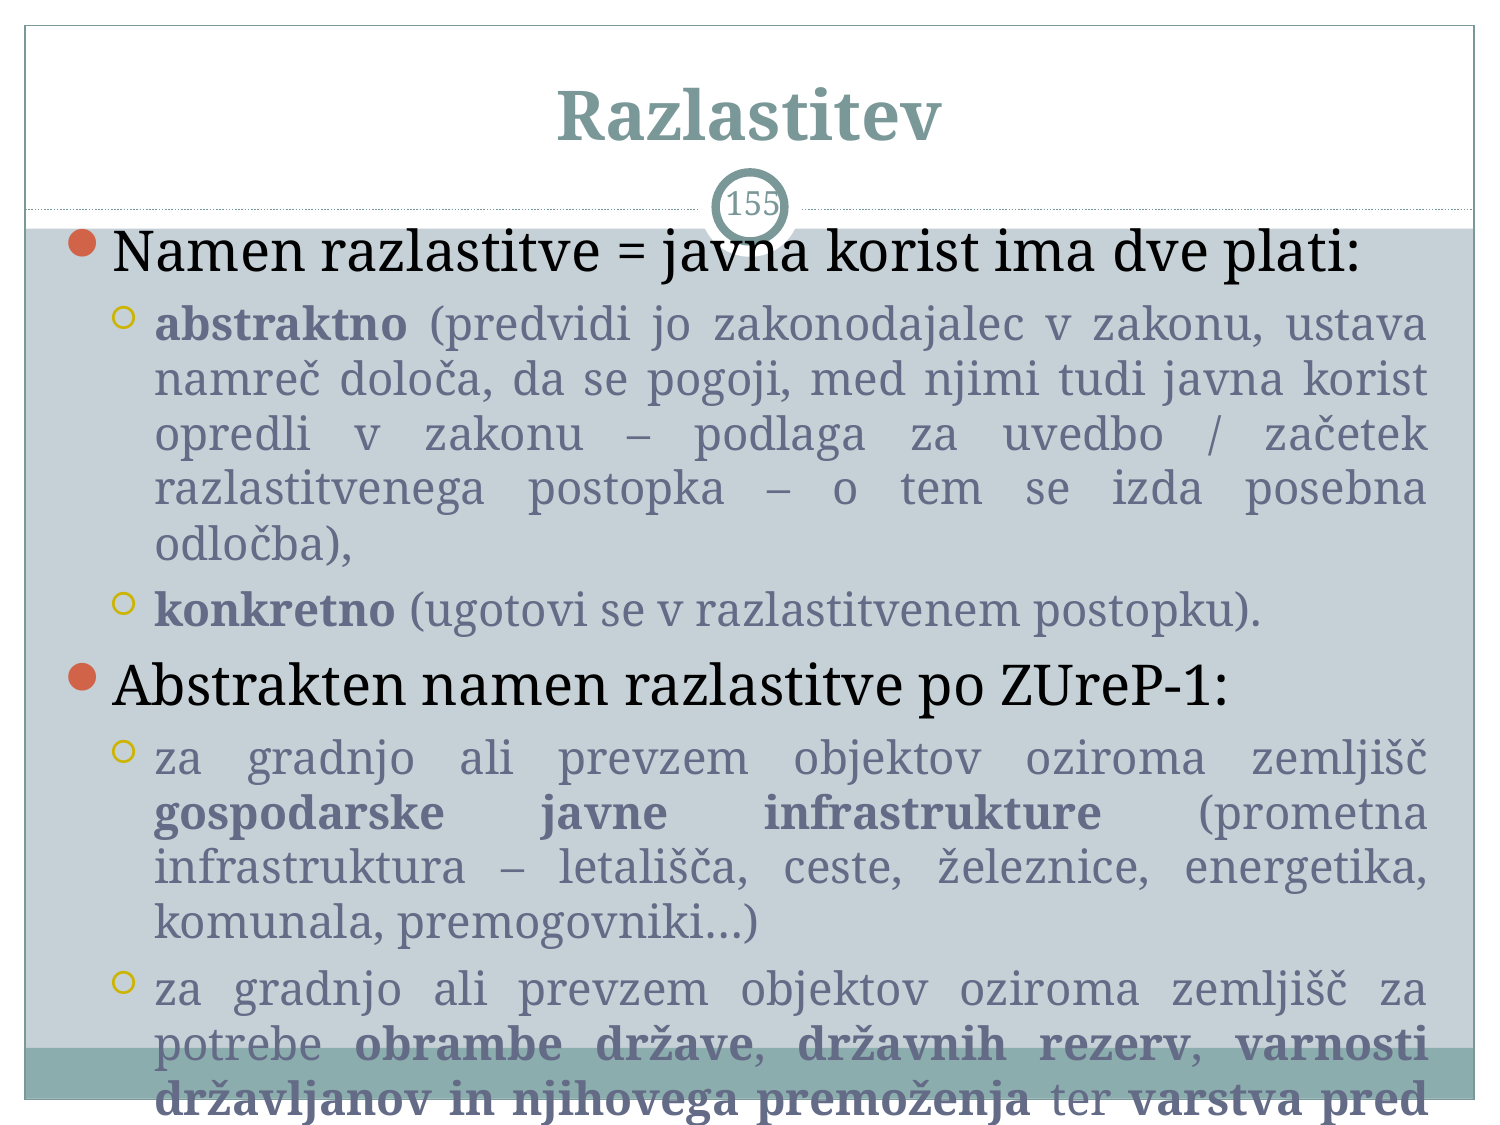

# Razlastitev
Namen razlastitve = javna korist ima dve plati:
abstraktno (predvidi jo zakonodajalec v zakonu, ustava namreč določa, da se pogoji, med njimi tudi javna korist opredli v zakonu – podlaga za uvedbo / začetek razlastitvenega postopka – o tem se izda posebna odločba),
konkretno (ugotovi se v razlastitvenem postopku).
Abstrakten namen razlastitve po ZUreP-1:
za gradnjo ali prevzem objektov oziroma zemljišč gospodarske javne infrastrukture (prometna infrastruktura – letališča, ceste, železnice, energetika, komunala, premogovniki…)
za gradnjo ali prevzem objektov oziroma zemljišč za potrebe obrambe države, državnih rezerv, varnosti državljanov in njihovega premoženja ter varstva pred naravnimi in drugimi nesrečami;